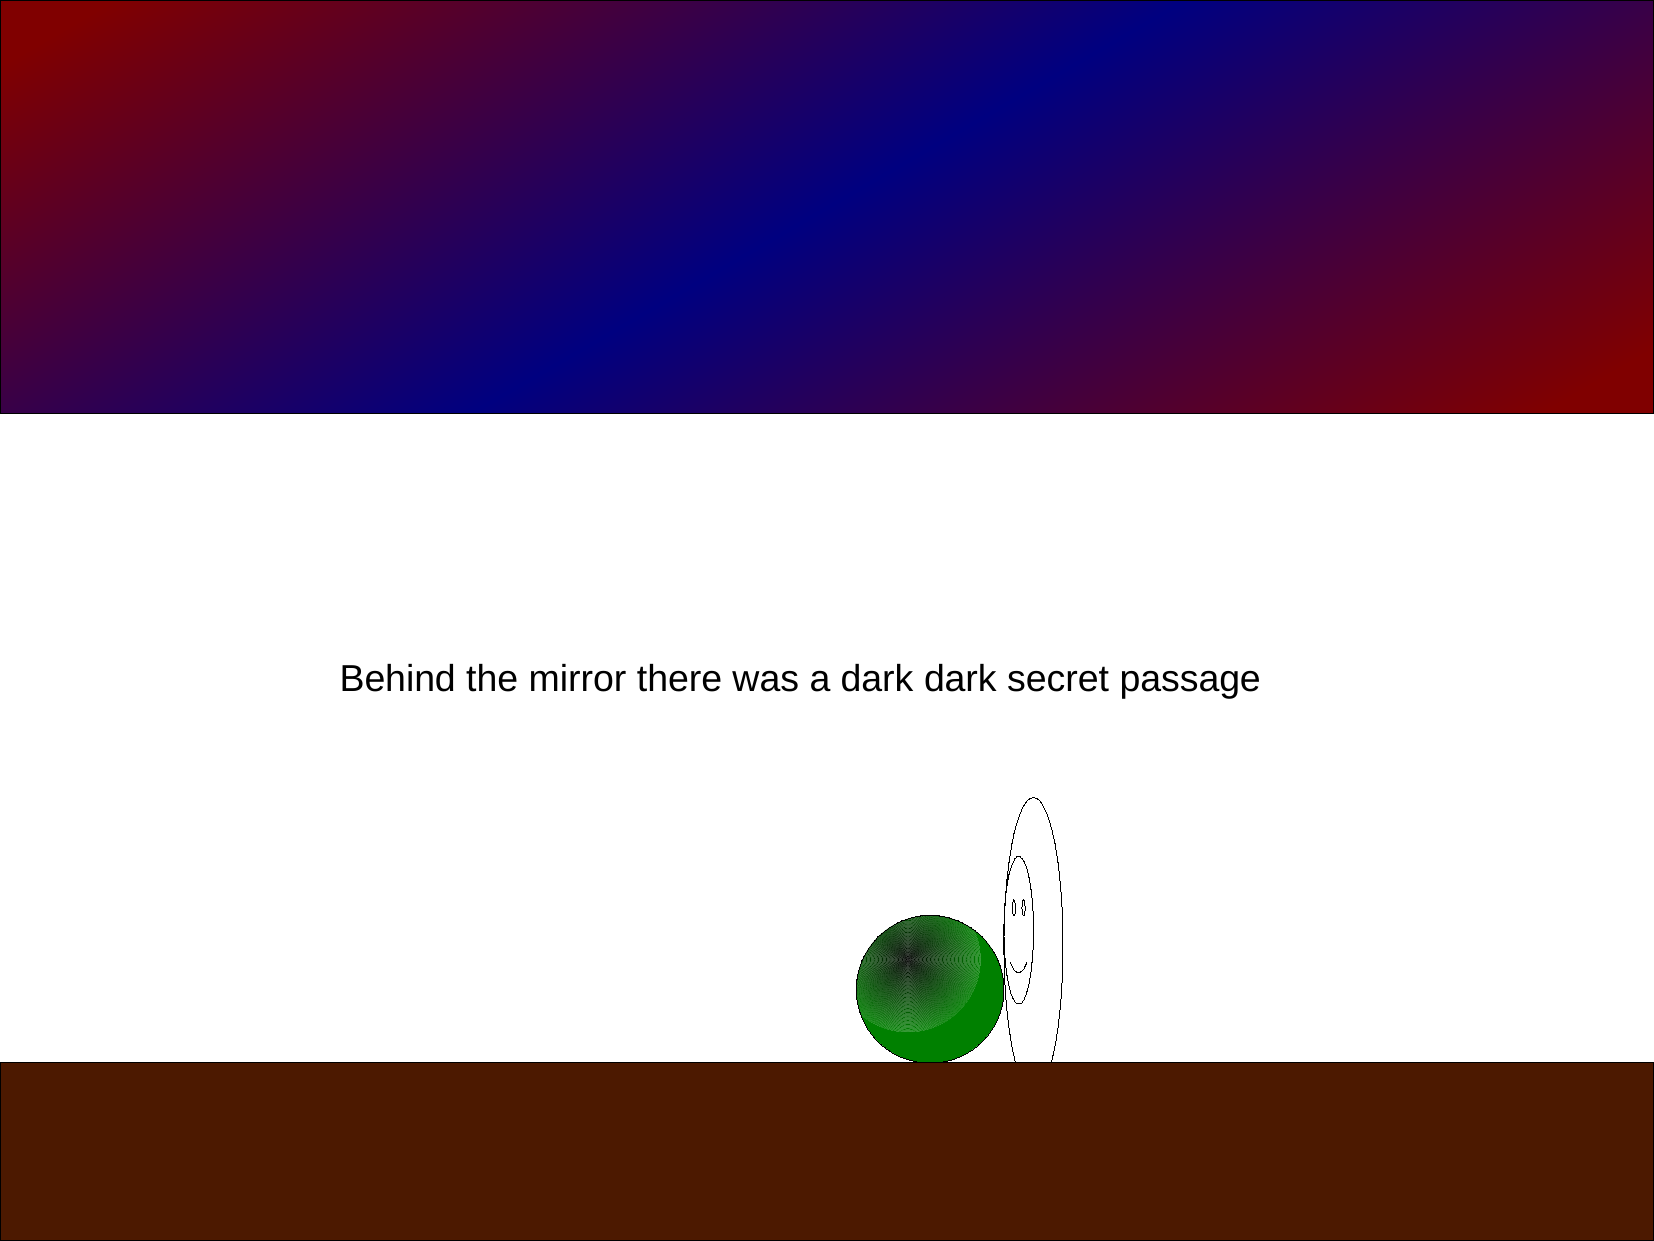

Behind the mirror there was a dark dark secret passage